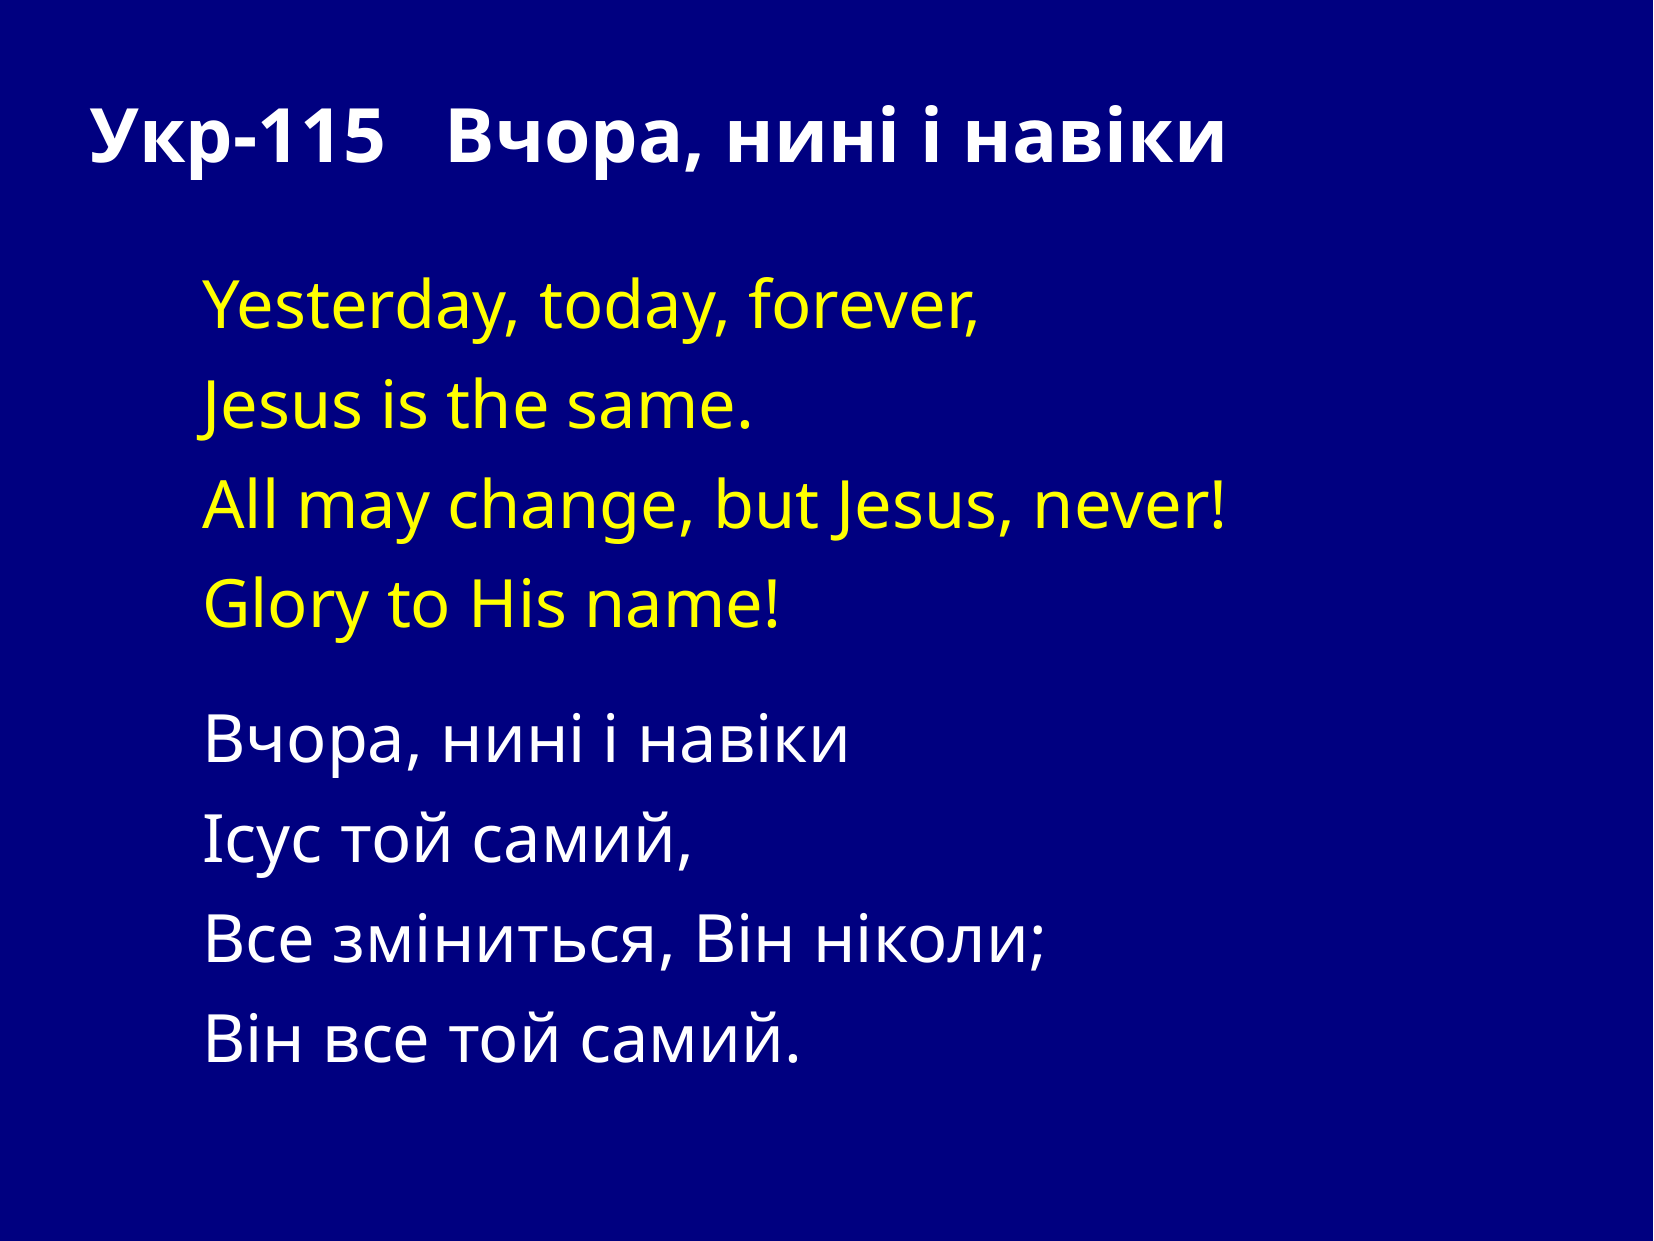

Укр-115 Вчора, нині і навіки
	Yesterday, today, forever,
	Jesus is the same.
	All may change, but Jesus, never!
	Glory to His name!
	Вчора, нині і навіки
	Ісус той самий,
	Все зміниться, Він ніколи;
	Він все той самий.